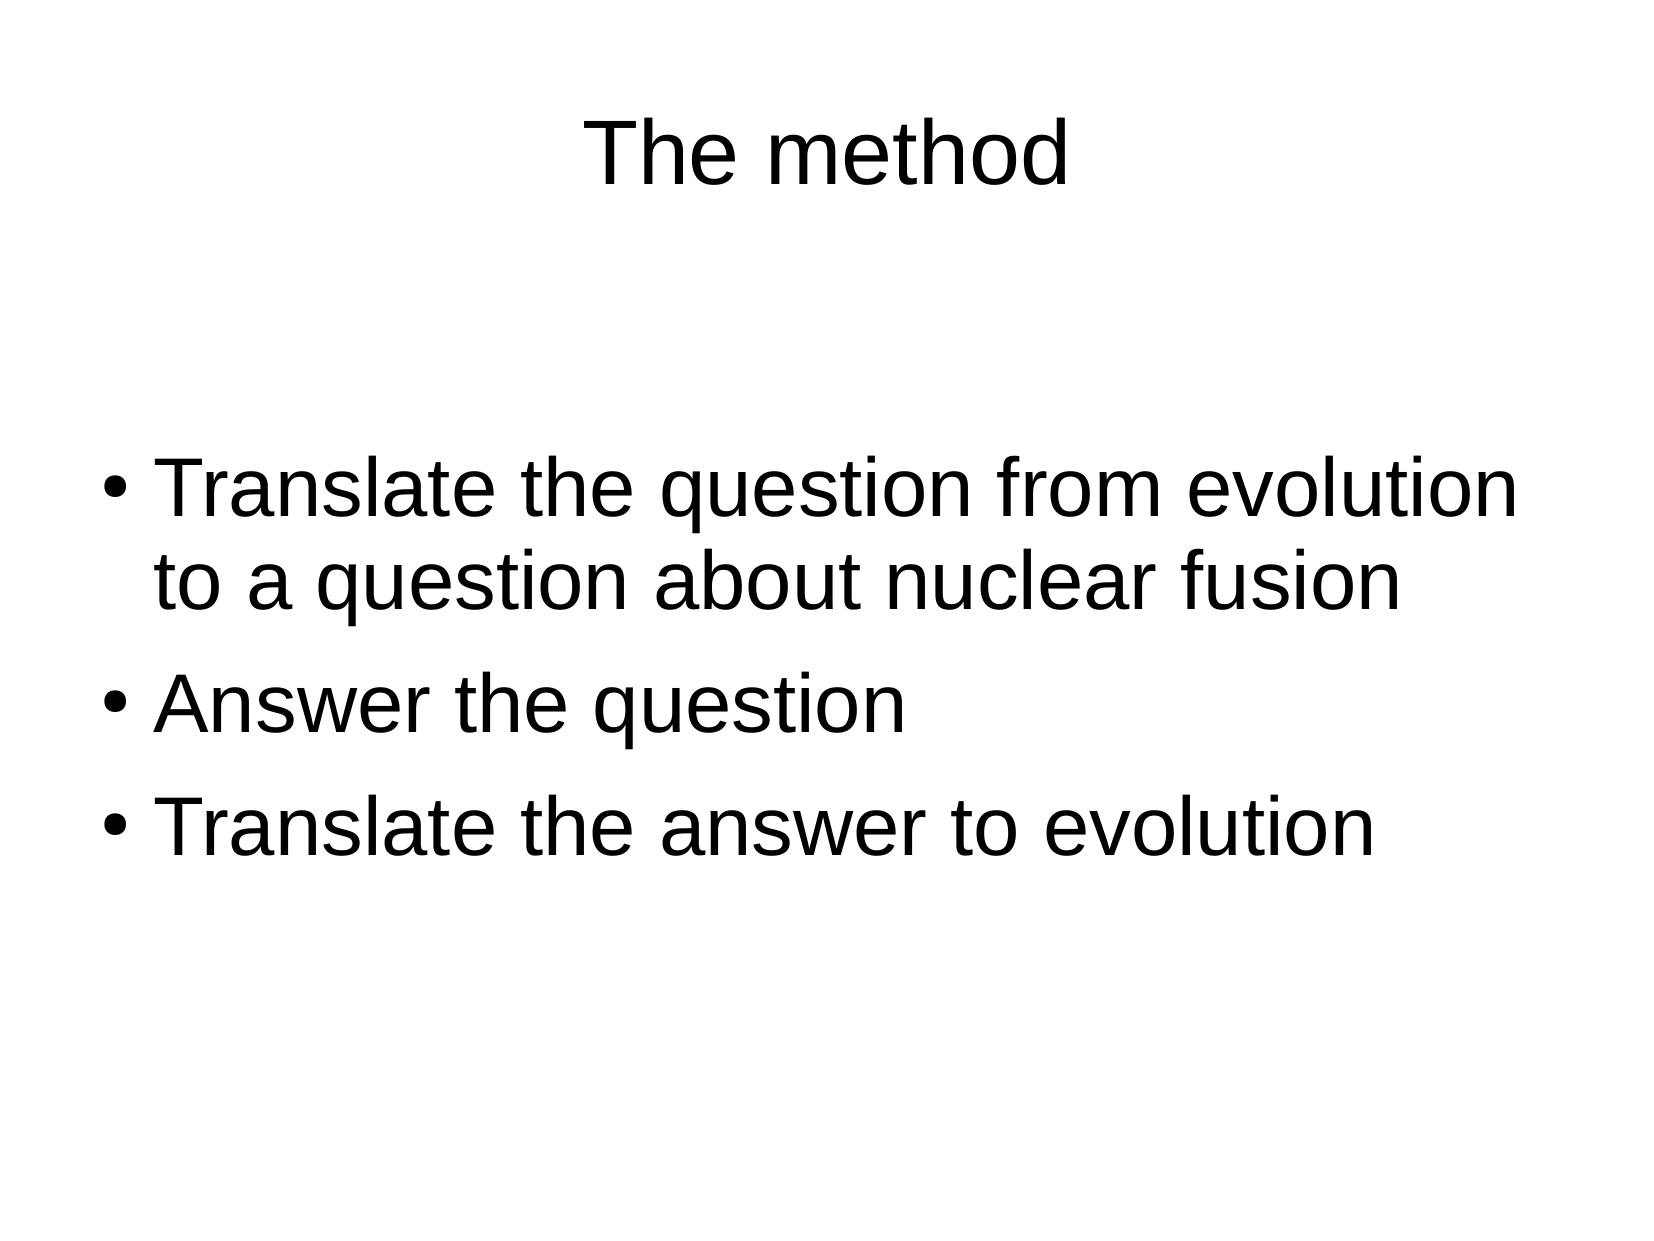

# The method
Translate the question from evolution to a question about nuclear fusion
Answer the question
Translate the answer to evolution